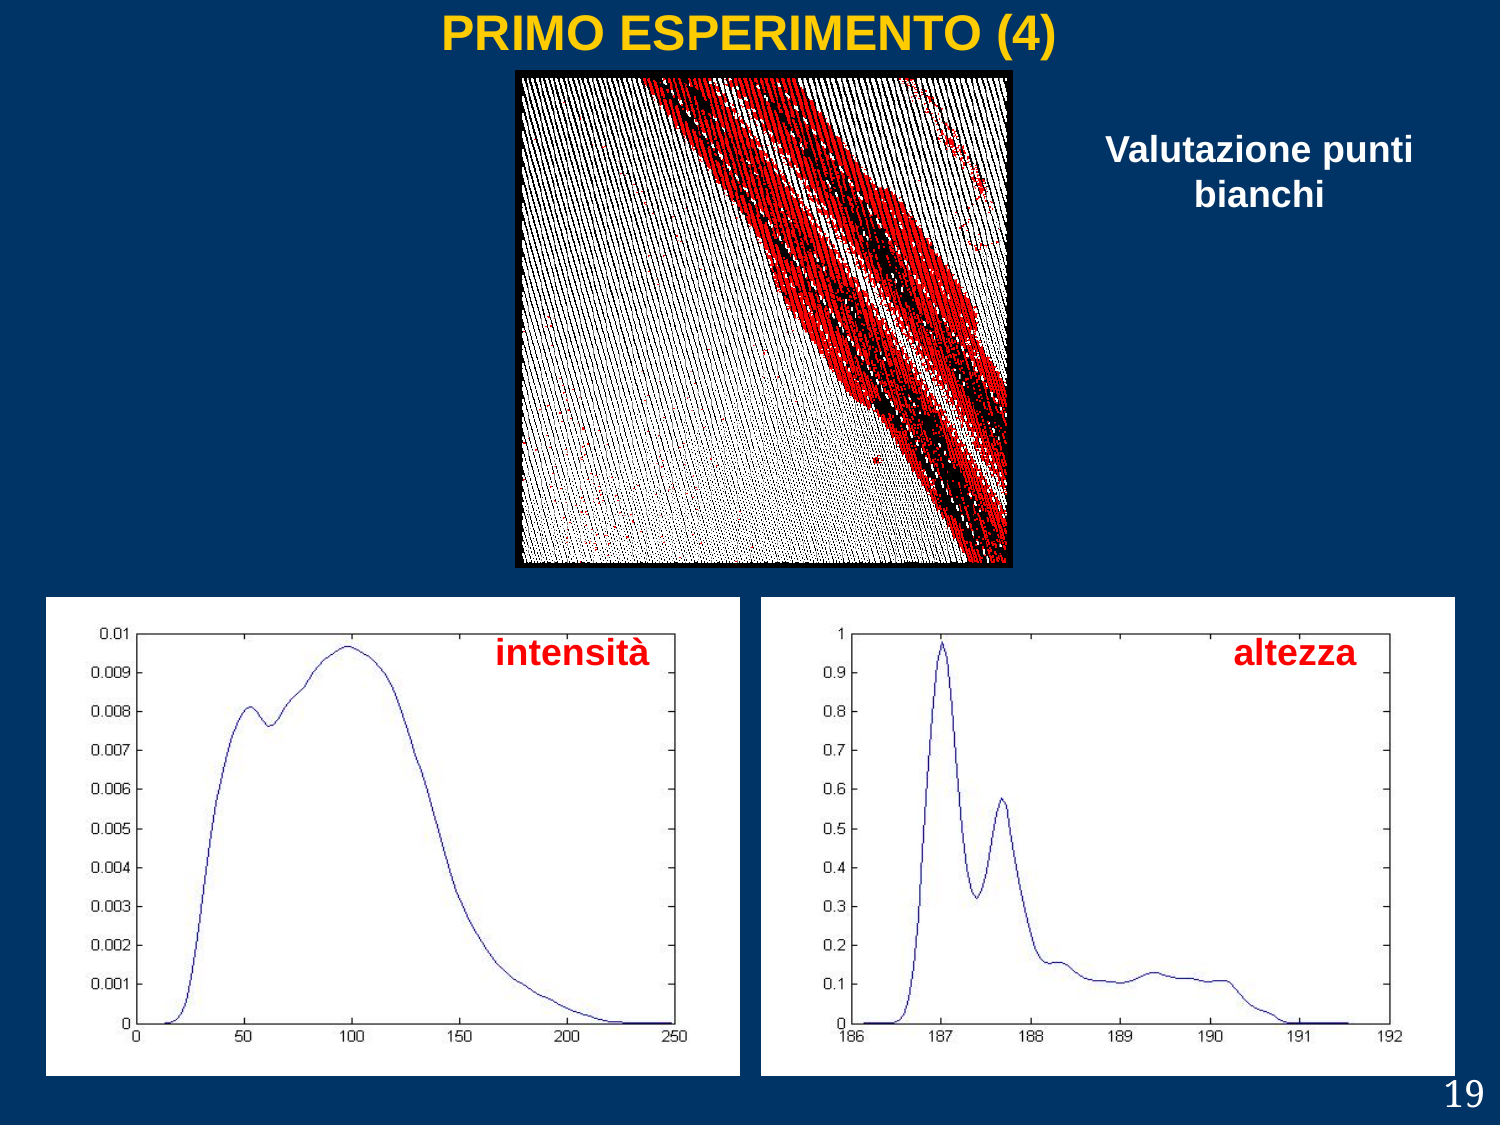

PRIMO ESPERIMENTO (4)
Valutazione punti bianchi
intensità
altezza